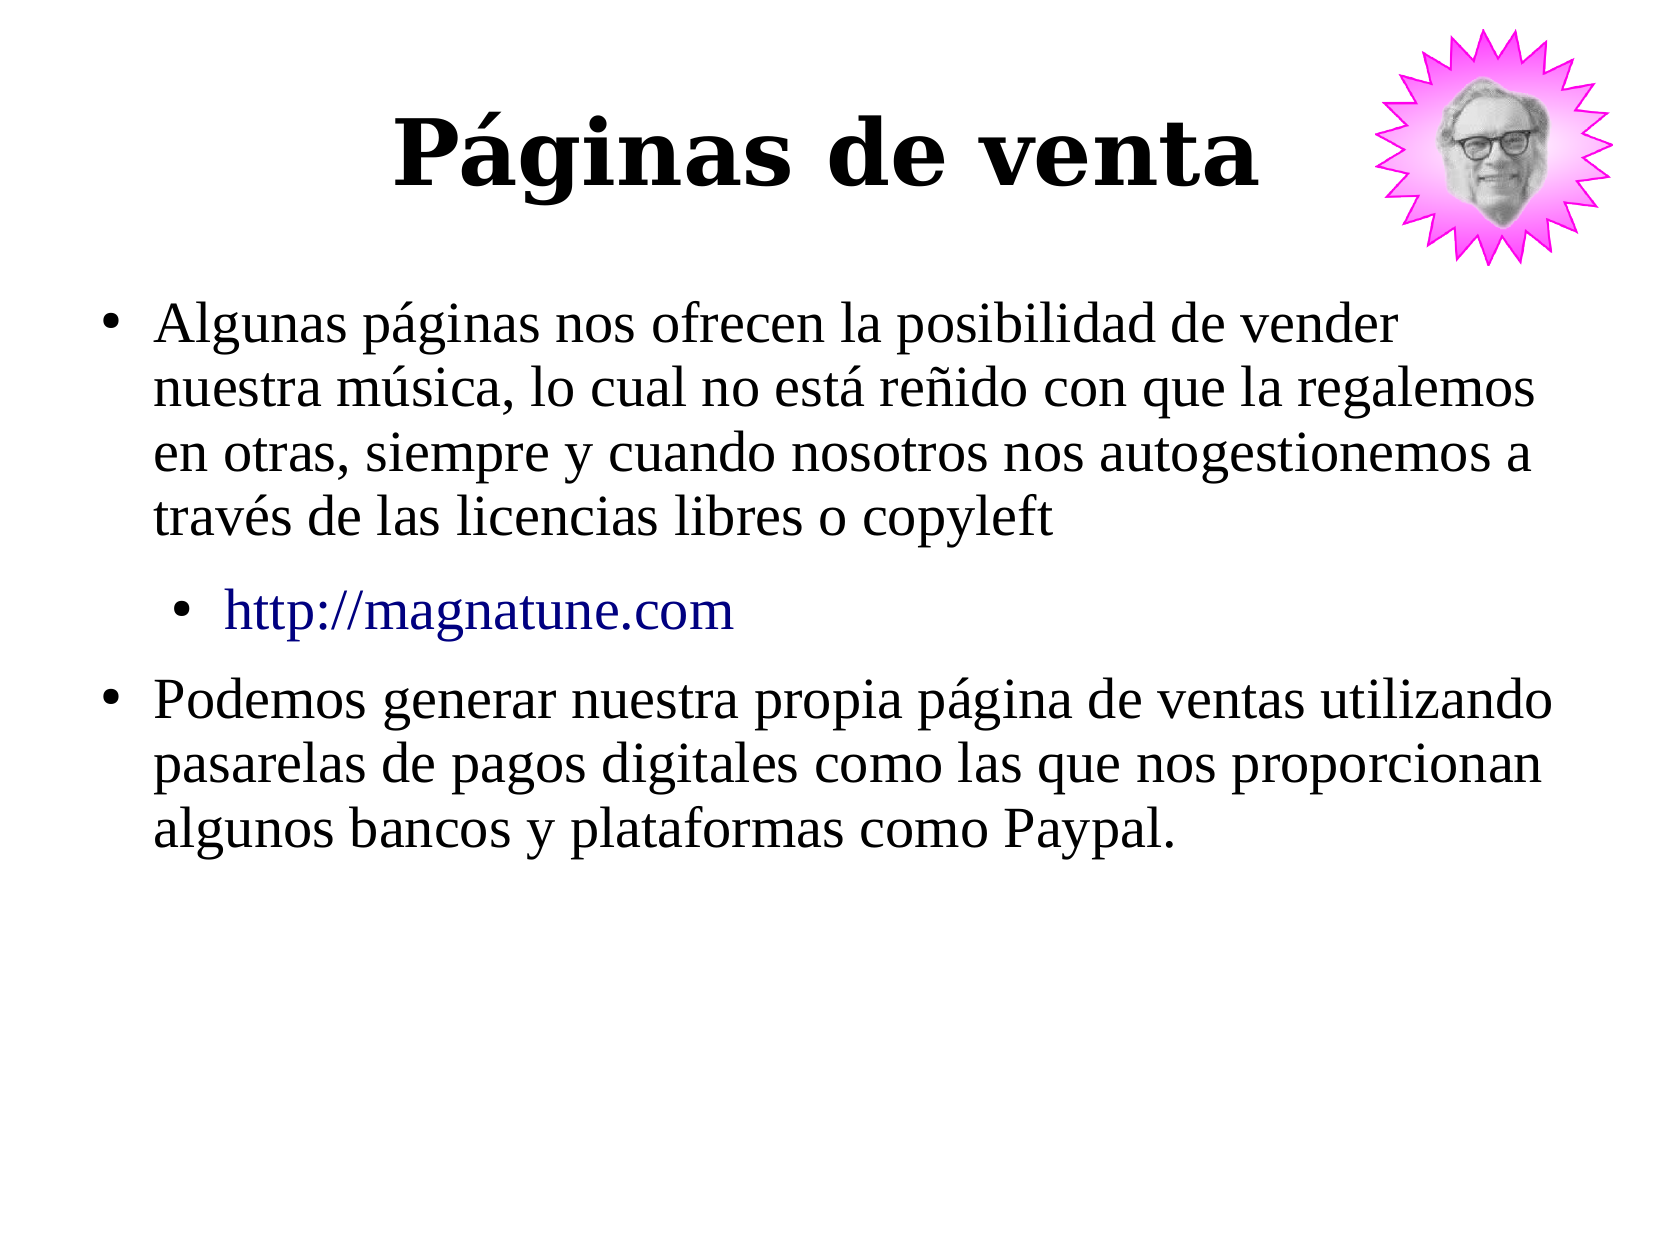

# Páginas de venta
Algunas páginas nos ofrecen la posibilidad de vender nuestra música, lo cual no está reñido con que la regalemos en otras, siempre y cuando nosotros nos autogestionemos a través de las licencias libres o copyleft
http://magnatune.com
Podemos generar nuestra propia página de ventas utilizando pasarelas de pagos digitales como las que nos proporcionan algunos bancos y plataformas como Paypal.